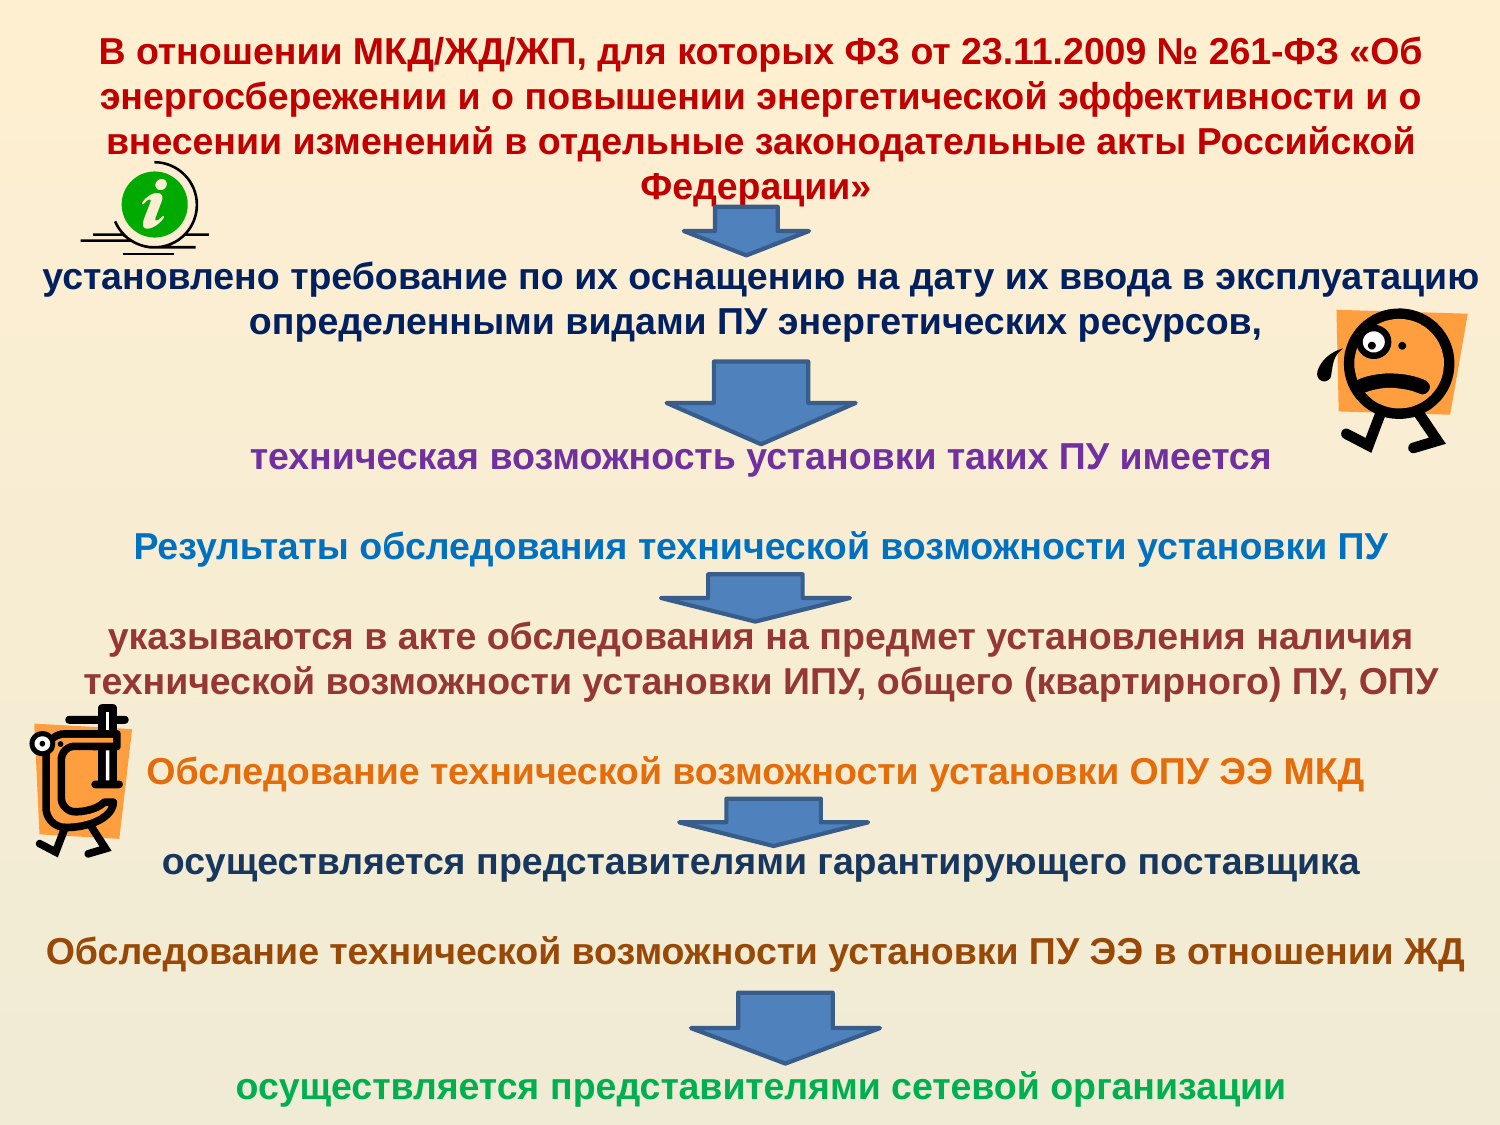

В отношении МКД/ЖД/ЖП, для которых ФЗ от 23.11.2009 № 261-ФЗ «Об энергосбережении и о повышении энергетической эффективности и о внесении изменений в отдельные законодательные акты Российской Федерации»
установлено требование по их оснащению на дату их ввода в эксплуатацию определенными видами ПУ энергетических ресурсов,
техническая возможность установки таких ПУ имеется
 Результаты обследования технической возможности установки ПУ
указываются в акте обследования на предмет установления наличия технической возможности установки ИПУ, общего (квартирного) ПУ, ОПУ
Обследование технической возможности установки ОПУ ЭЭ МКД
осуществляется представителями гарантирующего поставщика
Обследование технической возможности установки ПУ ЭЭ в отношении ЖД
осуществляется представителями сетевой организации